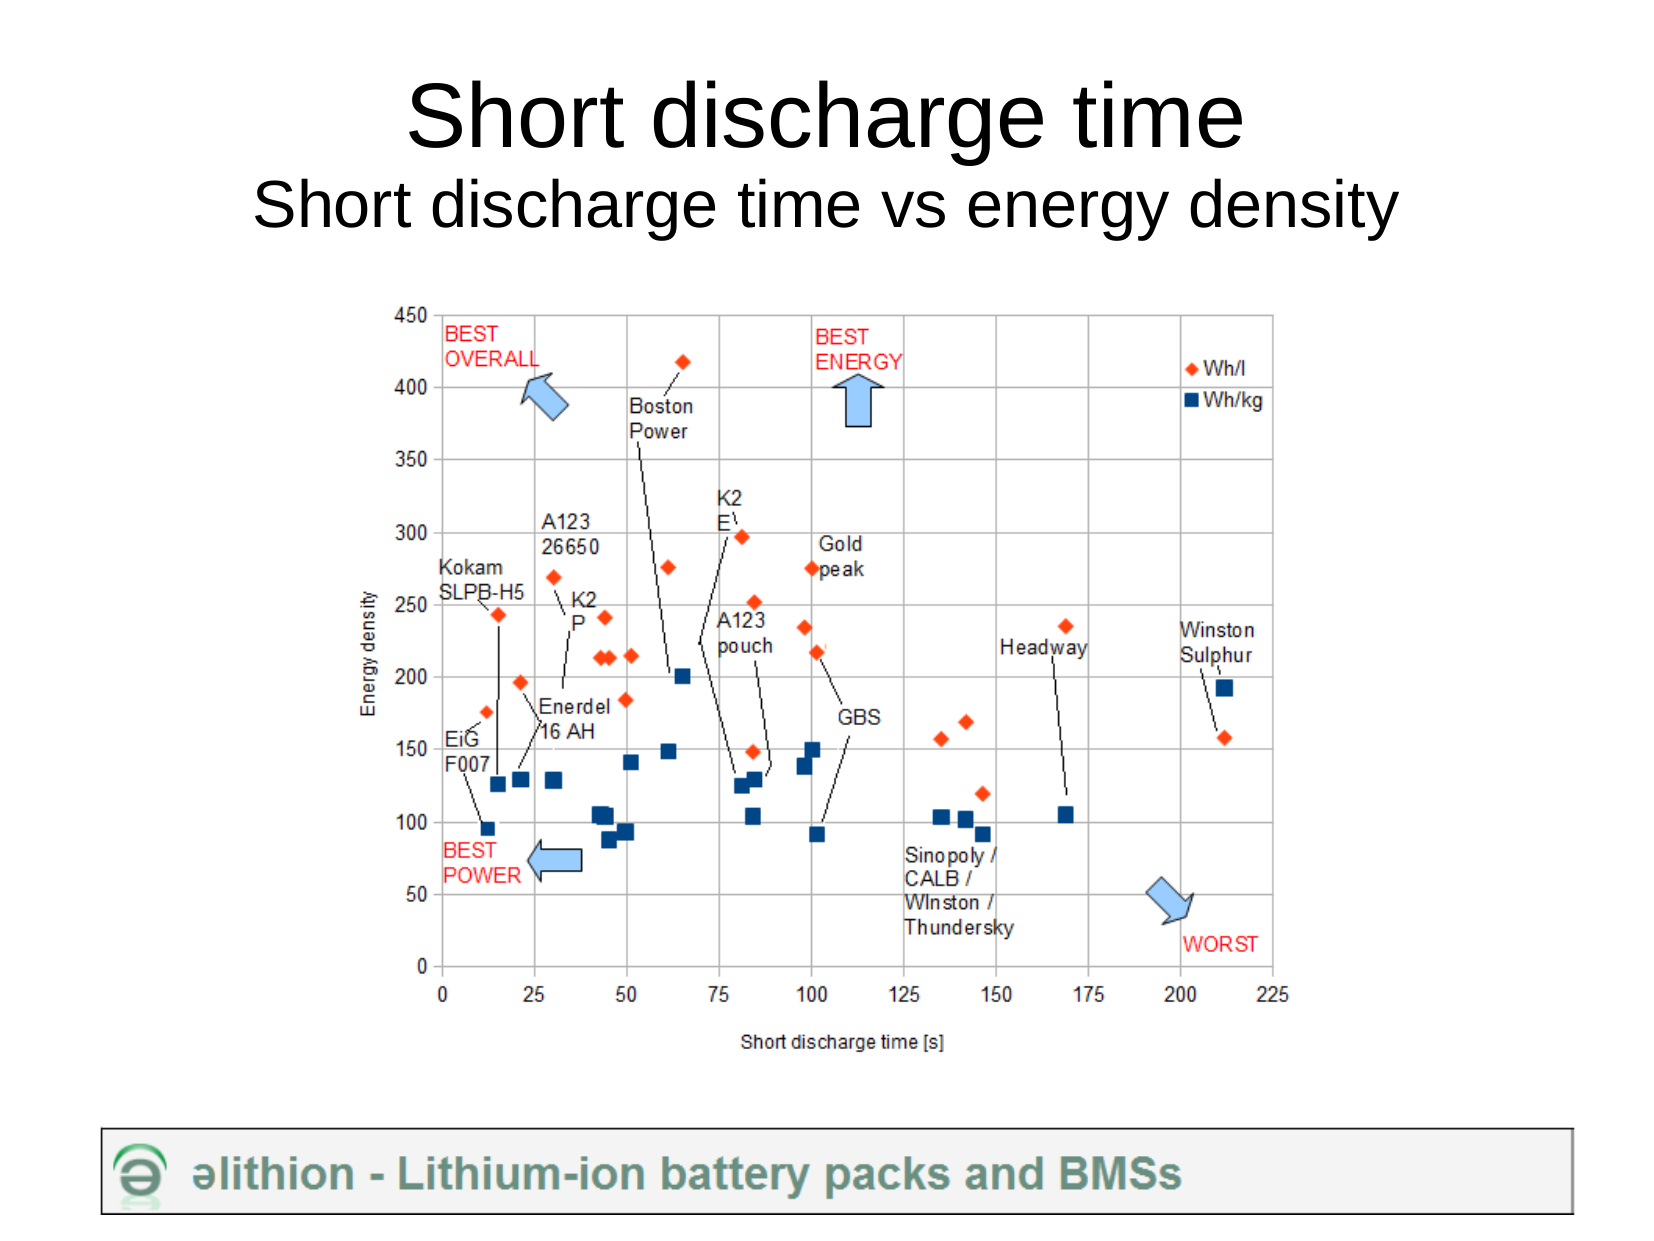

# Short discharge time Short discharge time vs energy density